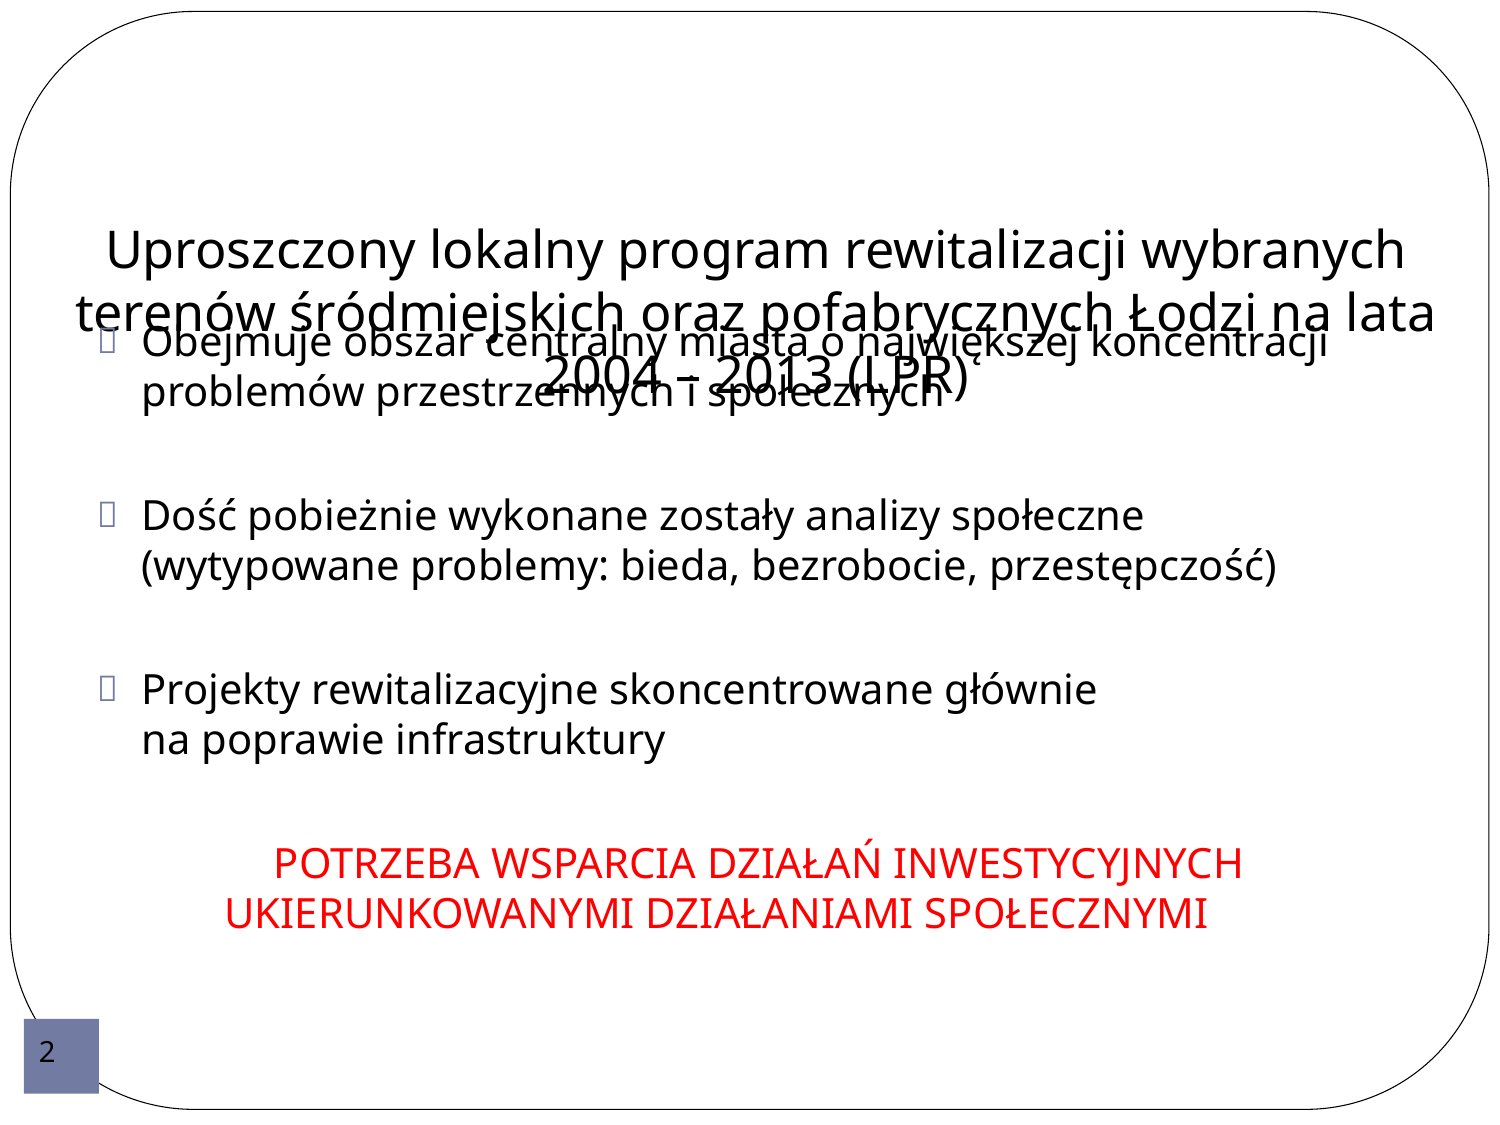

# Uproszczony lokalny program rewitalizacji wybranych terenów śródmiejskich oraz pofabrycznych Łodzi na lata 2004 – 2013 (LPR)
Obejmuje obszar centralny miasta o największej koncentracji problemów przestrzennych i społecznych
Dość pobieżnie wykonane zostały analizy społeczne (wytypowane problemy: bieda, bezrobocie, przestępczość)
Projekty rewitalizacyjne skoncentrowane głównie
na poprawie infrastruktury
	POTRZEBA WSPARCIA DZIAŁAŃ INWESTYCYJNYCH UKIERUNKOWANYMI DZIAŁANIAMI SPOŁECZNYMI